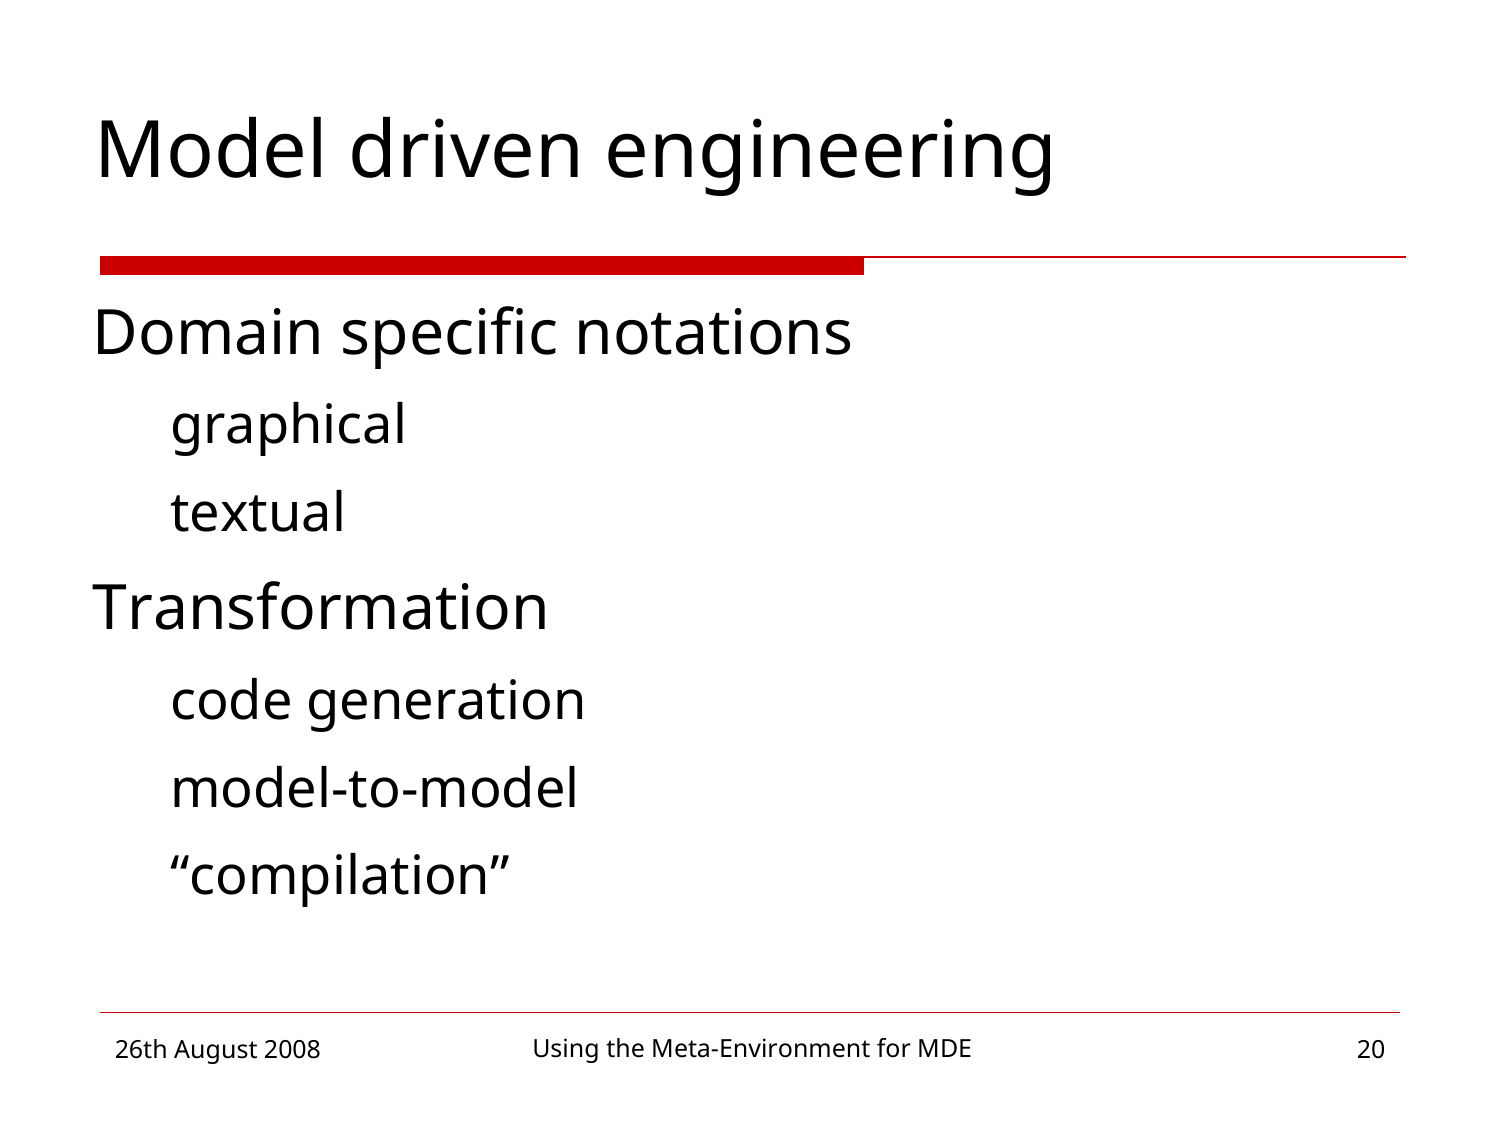

# Model driven engineering
Domain specific notations
graphical
textual
Transformation
code generation
model-to-model
“compilation”
Using the Meta-Environment for MDE
26th August 2008
20